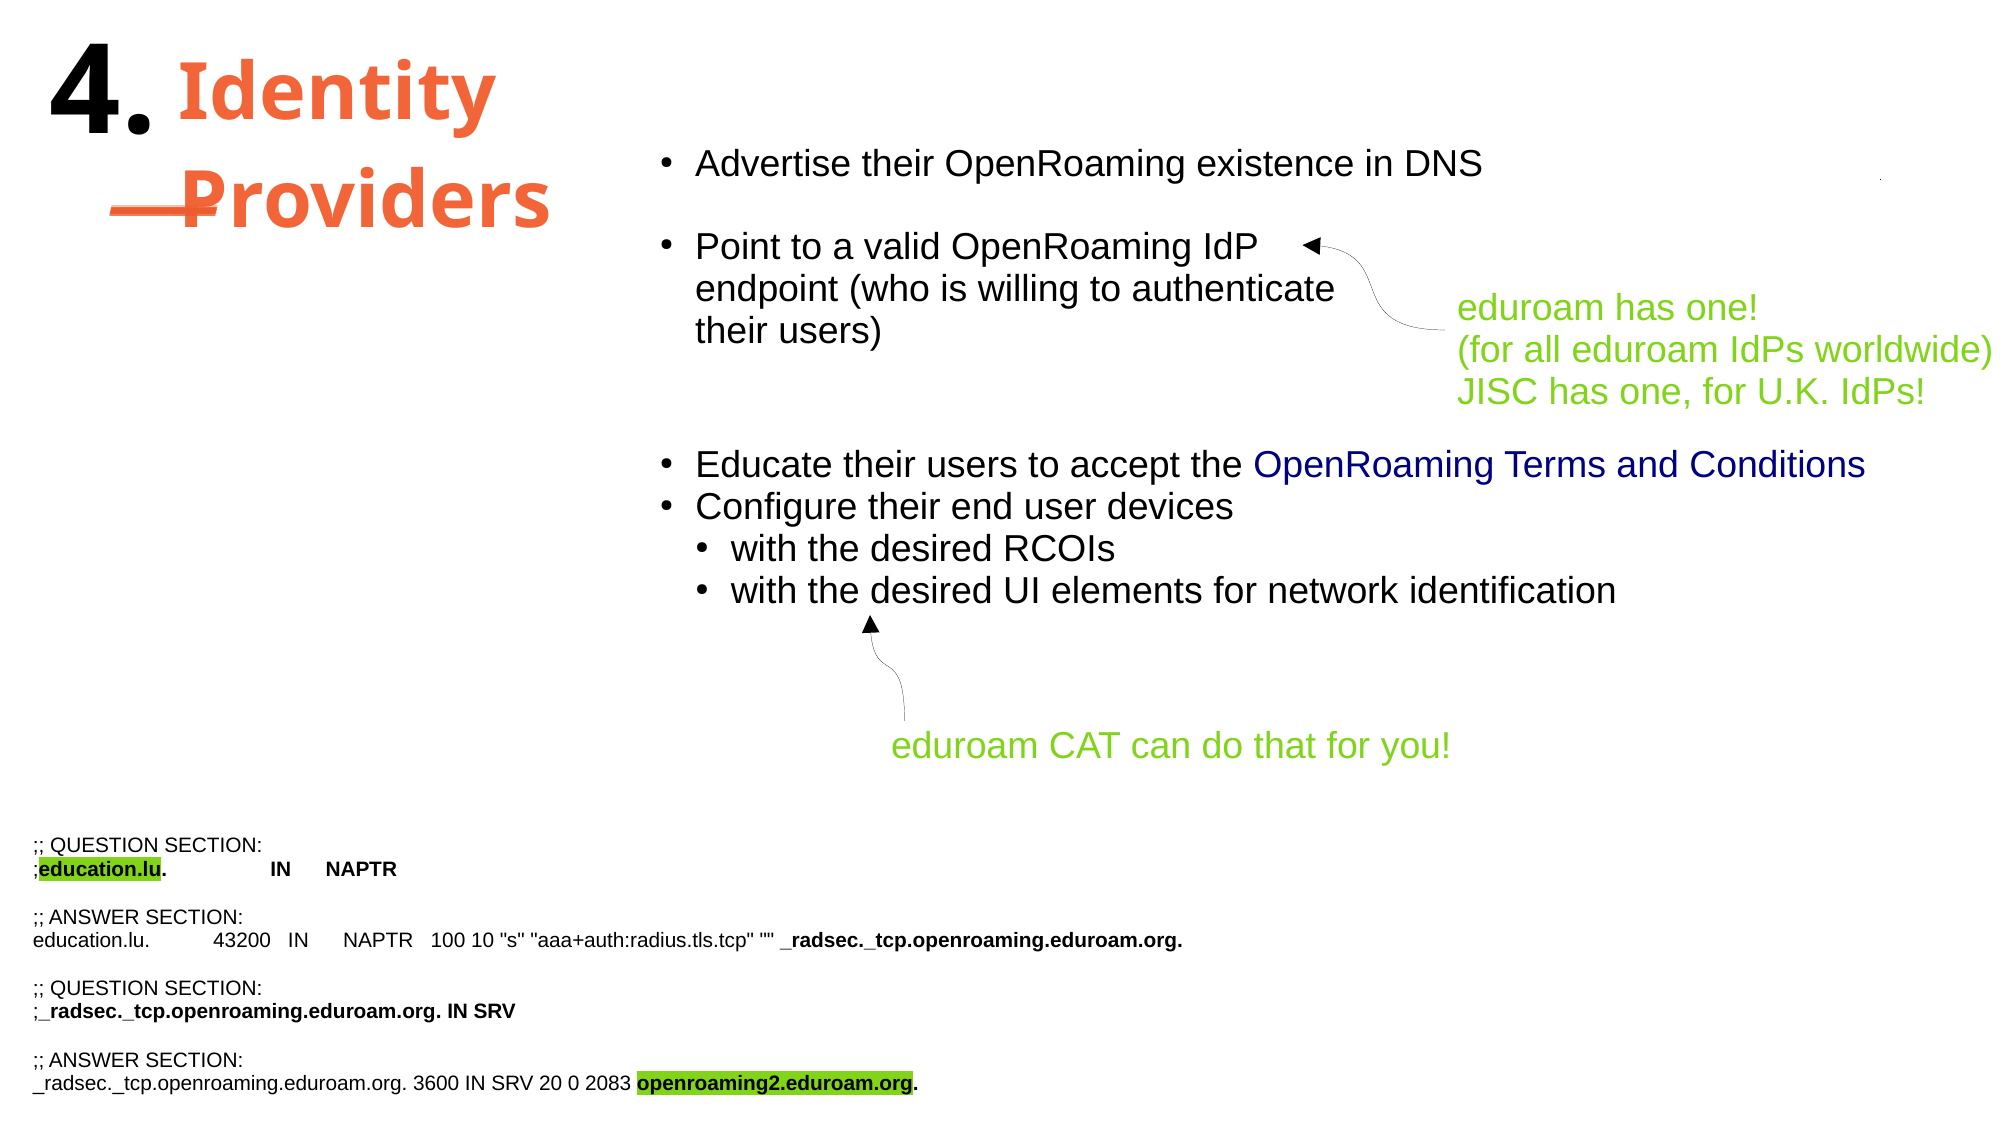

4.
Identity Providers
Advertise their OpenRoaming existence in DNS
Point to a valid OpenRoaming IdP
endpoint (who is willing to authenticate
their users)
eduroam has one!
(for all eduroam IdPs worldwide)
JISC has one, for U.K. IdPs!
Educate their users to accept the OpenRoaming Terms and Conditions
Configure their end user devices
with the desired RCOIs
with the desired UI elements for network identification
eduroam CAT can do that for you!
;; QUESTION SECTION:
;education.lu.                  IN      NAPTR
;; ANSWER SECTION:
education.lu.           43200   IN      NAPTR   100 10 "s" "aaa+auth:radius.tls.tcp" "" _radsec._tcp.openroaming.eduroam.org.
;; QUESTION SECTION:
;_radsec._tcp.openroaming.eduroam.org. IN SRV
;; ANSWER SECTION:
_radsec._tcp.openroaming.eduroam.org. 3600 IN SRV 20 0 2083 openroaming2.eduroam.org.